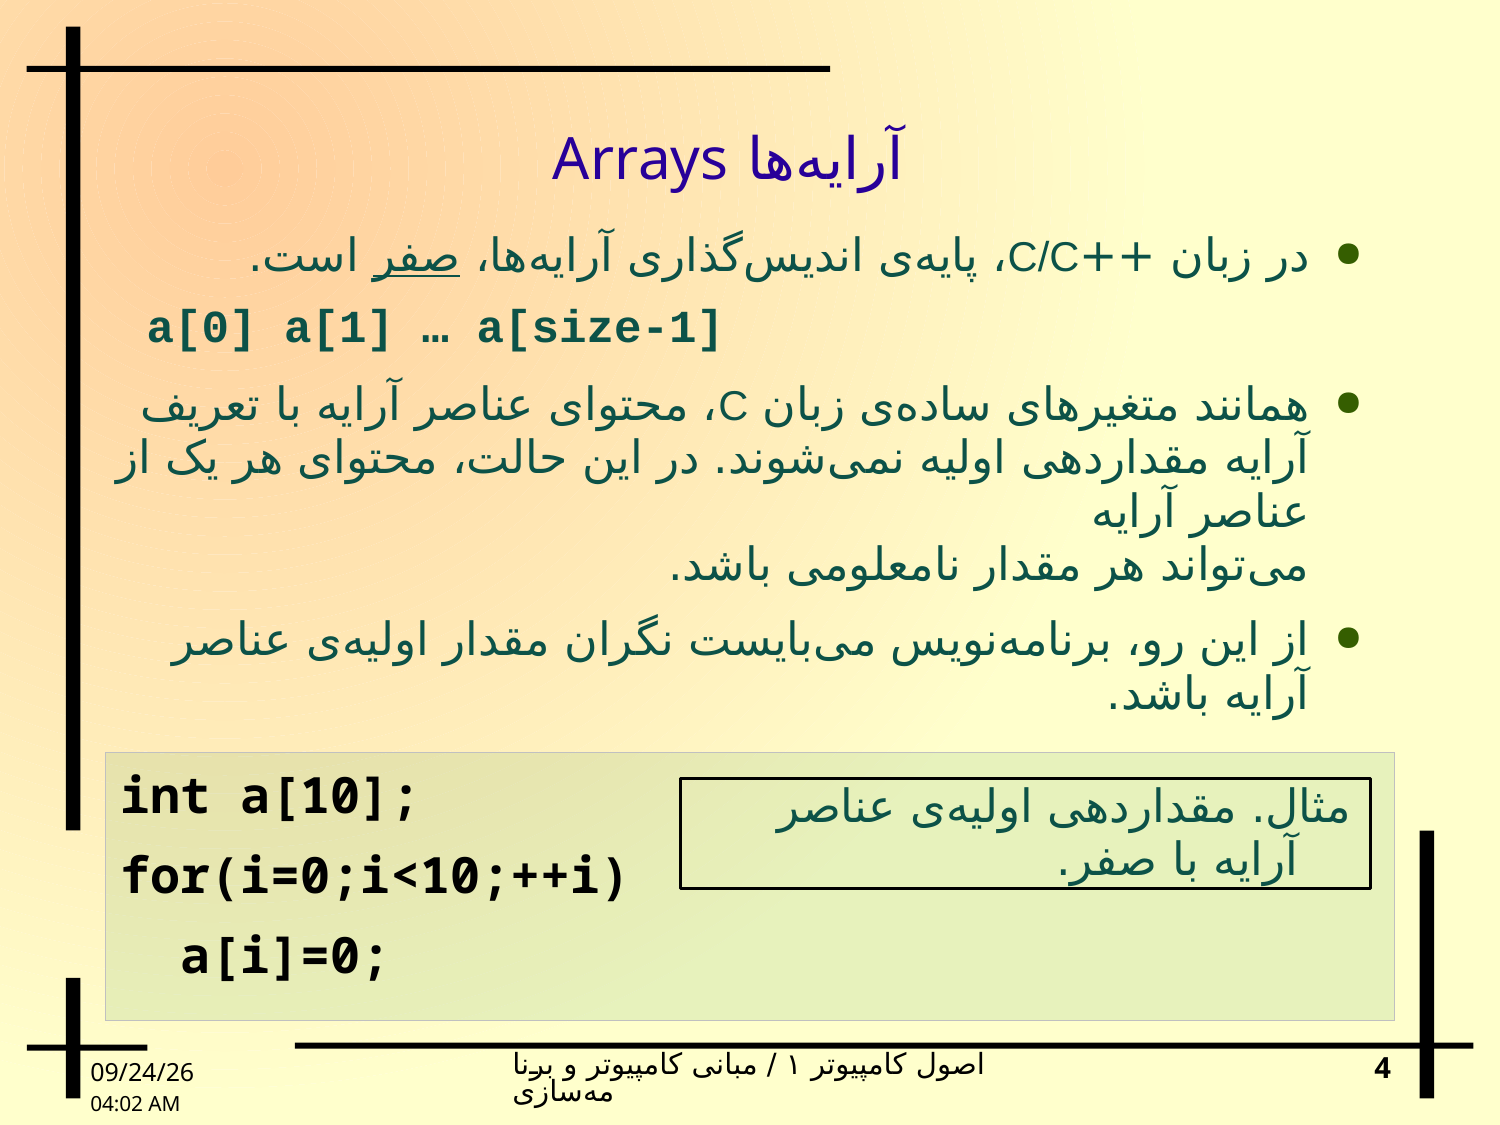

# آرایه‌ها Arrays
در زبان ++C/C، پایه‌ی اندیس‌گذاری آرایه‌ها، صفر است.
a[0] a[1] … a[size-1]
همانند متغیرهای ساده‌ی زبان C، محتوای عناصر آرایه با تعریف آرایه مقداردهی اولیه نمی‌شوند. در این حالت، محتوای هر یک از عناصر آرایه
می‌تواند هر مقدار نامعلومی باشد.
از این رو، برنامه‌نویس می‌بایست نگران مقدار اولیه‌ی عناصر آرایه باشد.
int a[10];
for(i=0;i<10;++i)
 a[i]=0;
مثال. مقداردهی اولیه‌ی عناصر آرایه با صفر.
اصول کامپیوتر ۱ / مبانی کامپیوتر و برنامه‌سازی
4